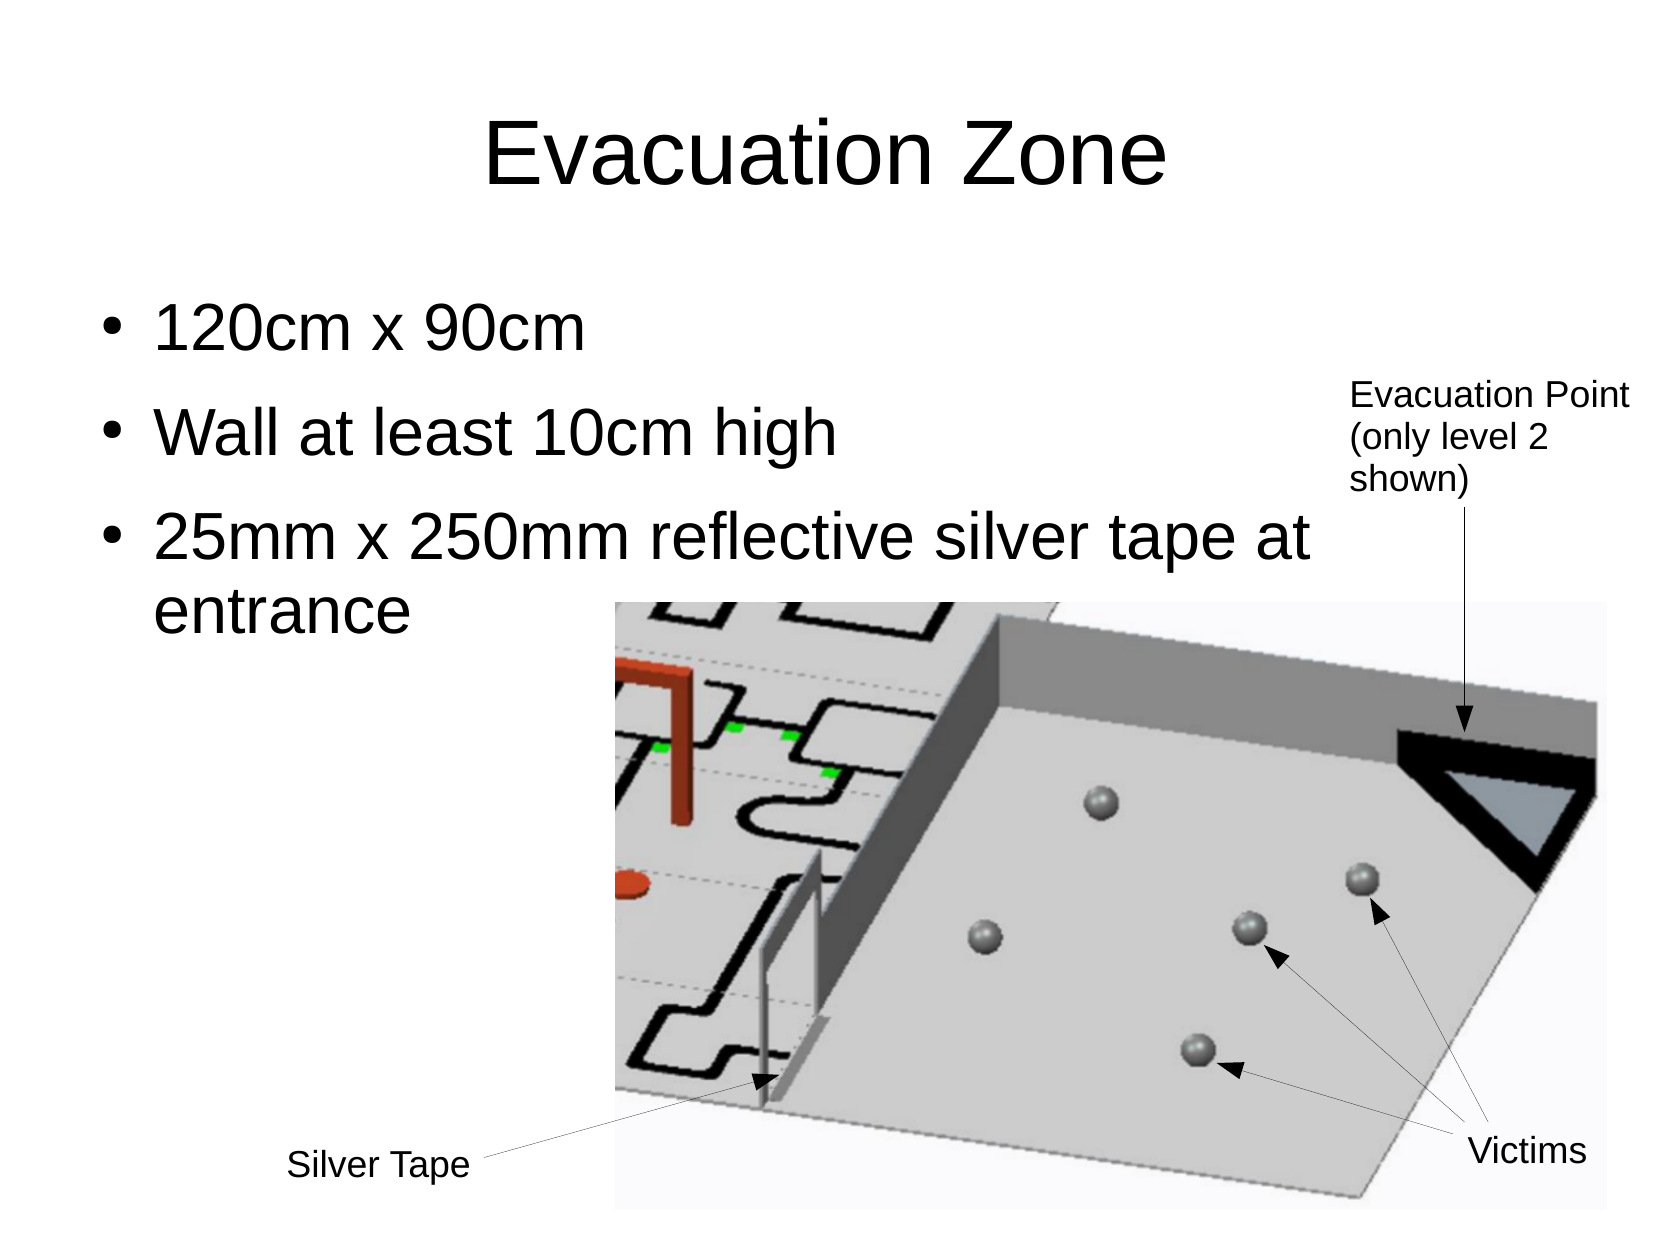

# Evacuation Zone
120cm x 90cm
Wall at least 10cm high
25mm x 250mm reflective silver tape at entrance
Evacuation Point
(only level 2 shown)
Victims
Silver Tape